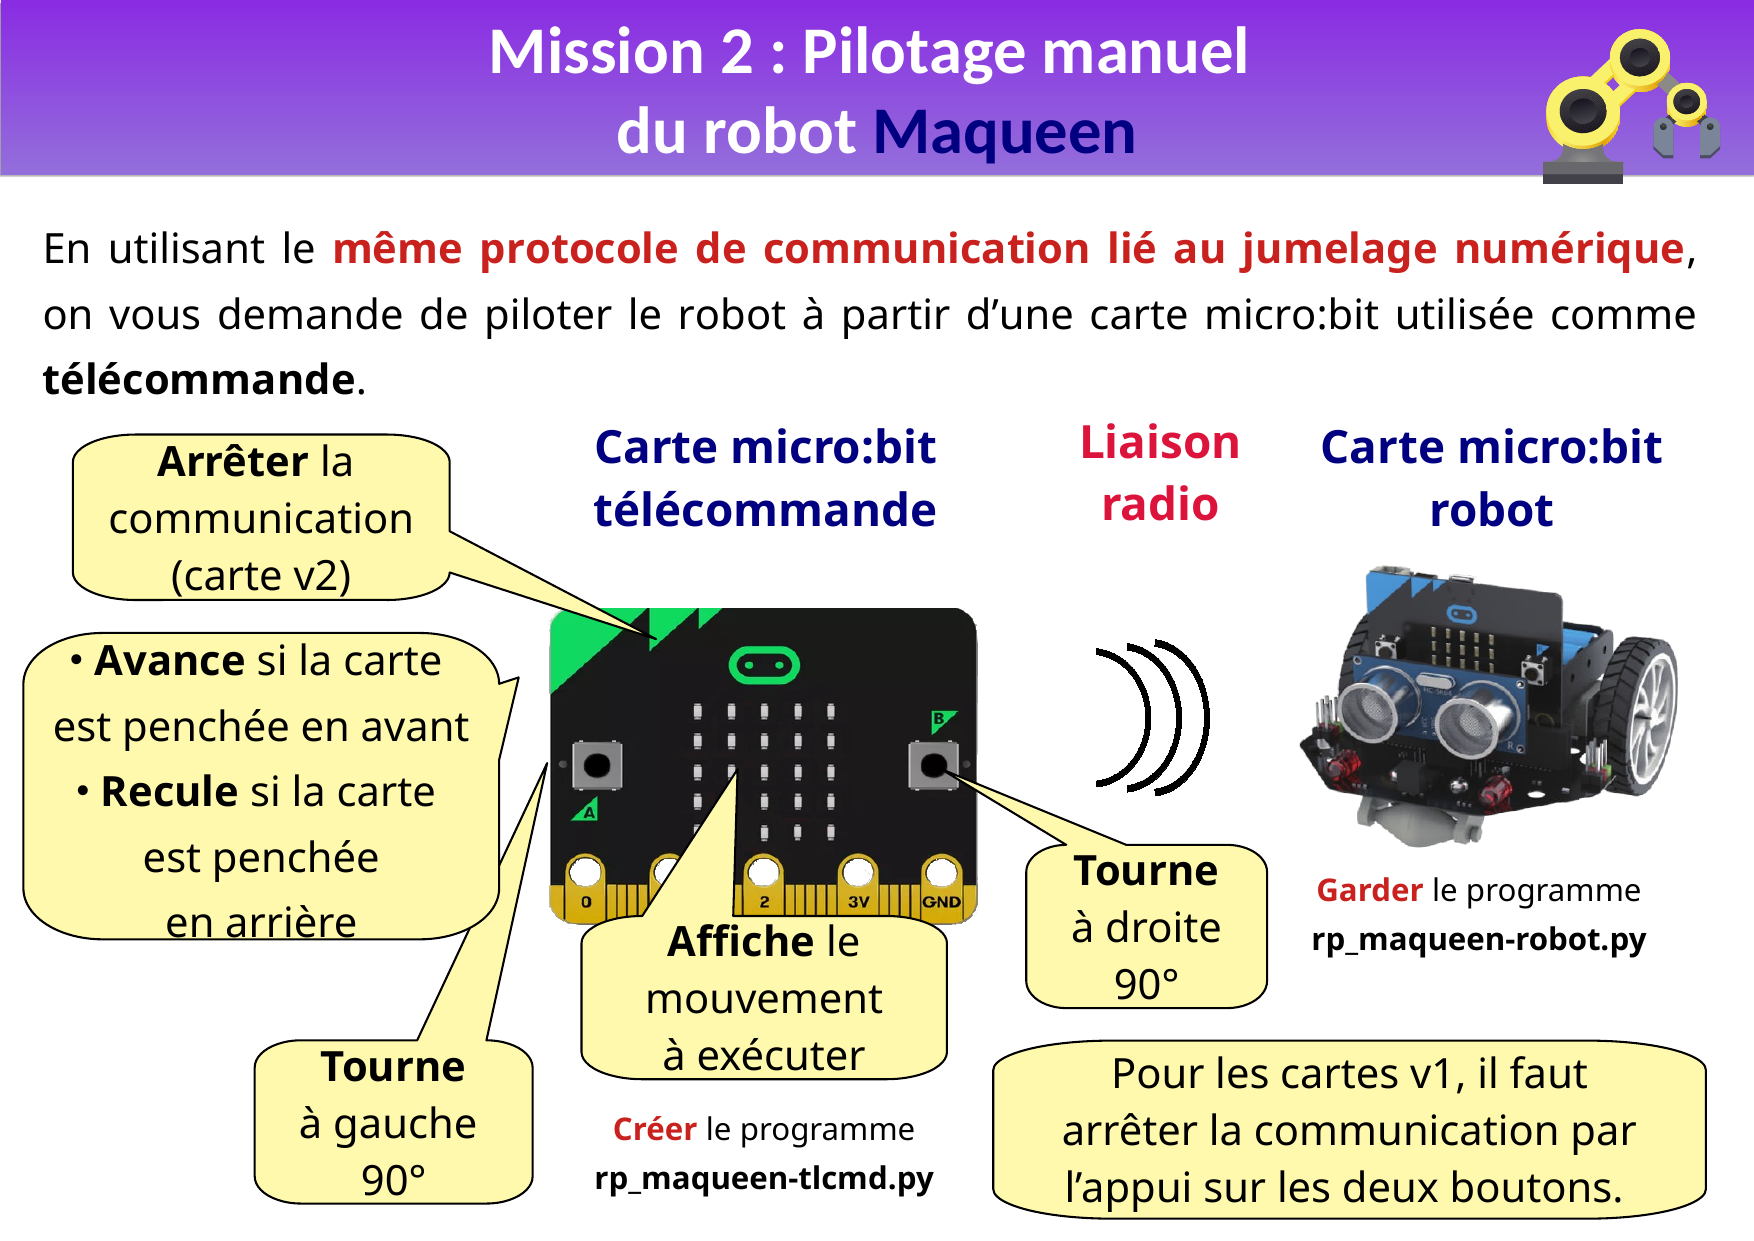

Mission 2 : Pilotage manuel
du robot Maqueen
En utilisant le même protocole de communication lié au jumelage numérique, on vous demande de piloter le robot à partir d’une carte micro:bit utilisée comme télécommande.
Liaison
radio
Carte micro:bit télécommande
Carte micro:bit robot
Arrêter la
communication
(carte v2)
 Avance si la carte
est penchée en avant
 Recule si la carte
est penchée
en arrière
Tourne
à droite
90°
Garder le programme rp_maqueen-robot.py
Affiche le
 mouvement
à exécuter
Tourne
à gauche
90°
Pour les cartes v1, il faut
arrêter la communication par
l’appui sur les deux boutons.
Créer le programme rp_maqueen-tlcmd.py